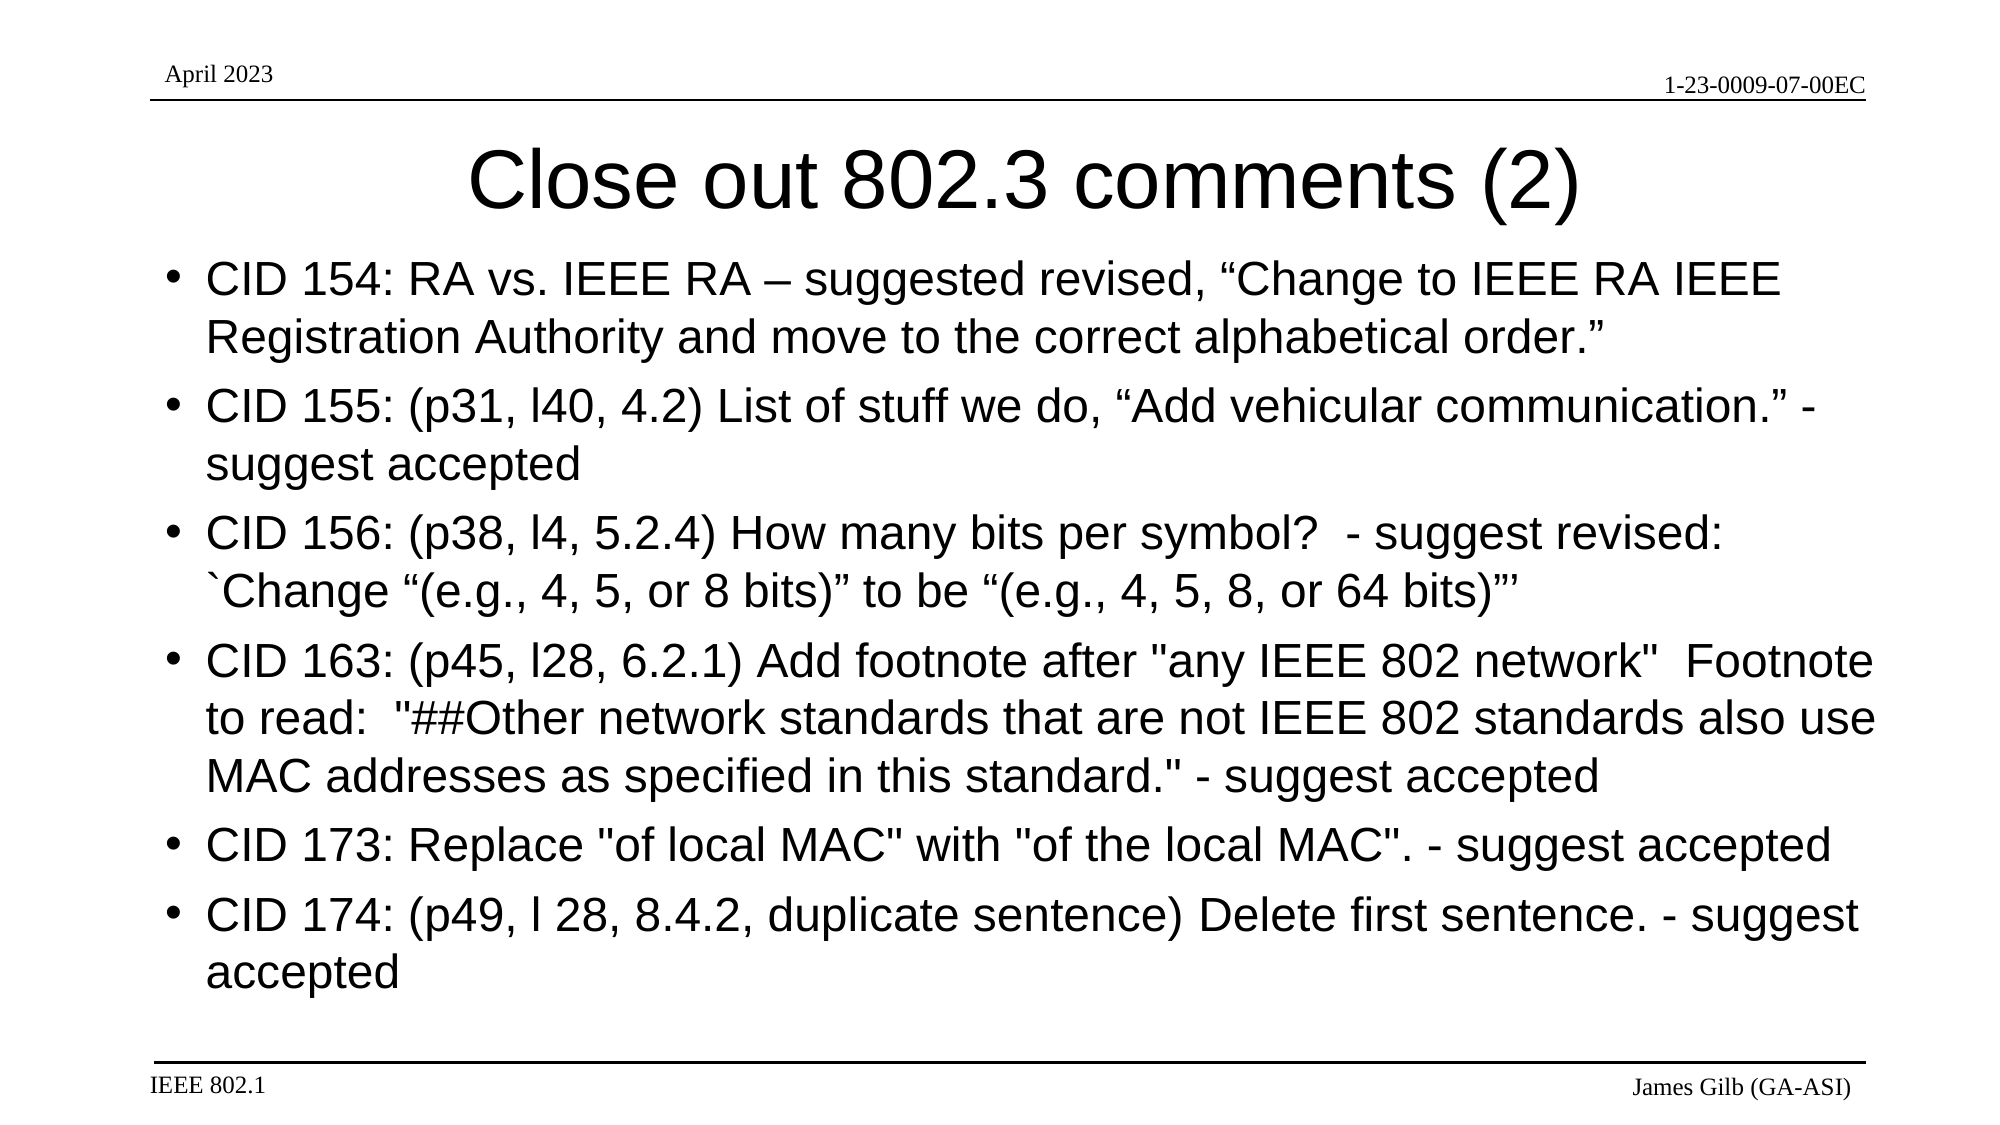

# Close out 802.3 comments (2)
CID 154: RA vs. IEEE RA – suggested revised, “Change to IEEE RA IEEE Registration Authority and move to the correct alphabetical order.”
CID 155: (p31, l40, 4.2) List of stuff we do, “Add vehicular communication.” - suggest accepted
CID 156: (p38, l4, 5.2.4) How many bits per symbol? - suggest revised: `Change “(e.g., 4, 5, or 8 bits)” to be “(e.g., 4, 5, 8, or 64 bits)”’
CID 163: (p45, l28, 6.2.1) Add footnote after "any IEEE 802 network" Footnote to read: "##Other network standards that are not IEEE 802 standards also use MAC addresses as specified in this standard." - suggest accepted
CID 173: Replace "of local MAC" with "of the local MAC". - suggest accepted
CID 174: (p49, l 28, 8.4.2, duplicate sentence) Delete first sentence. - suggest accepted